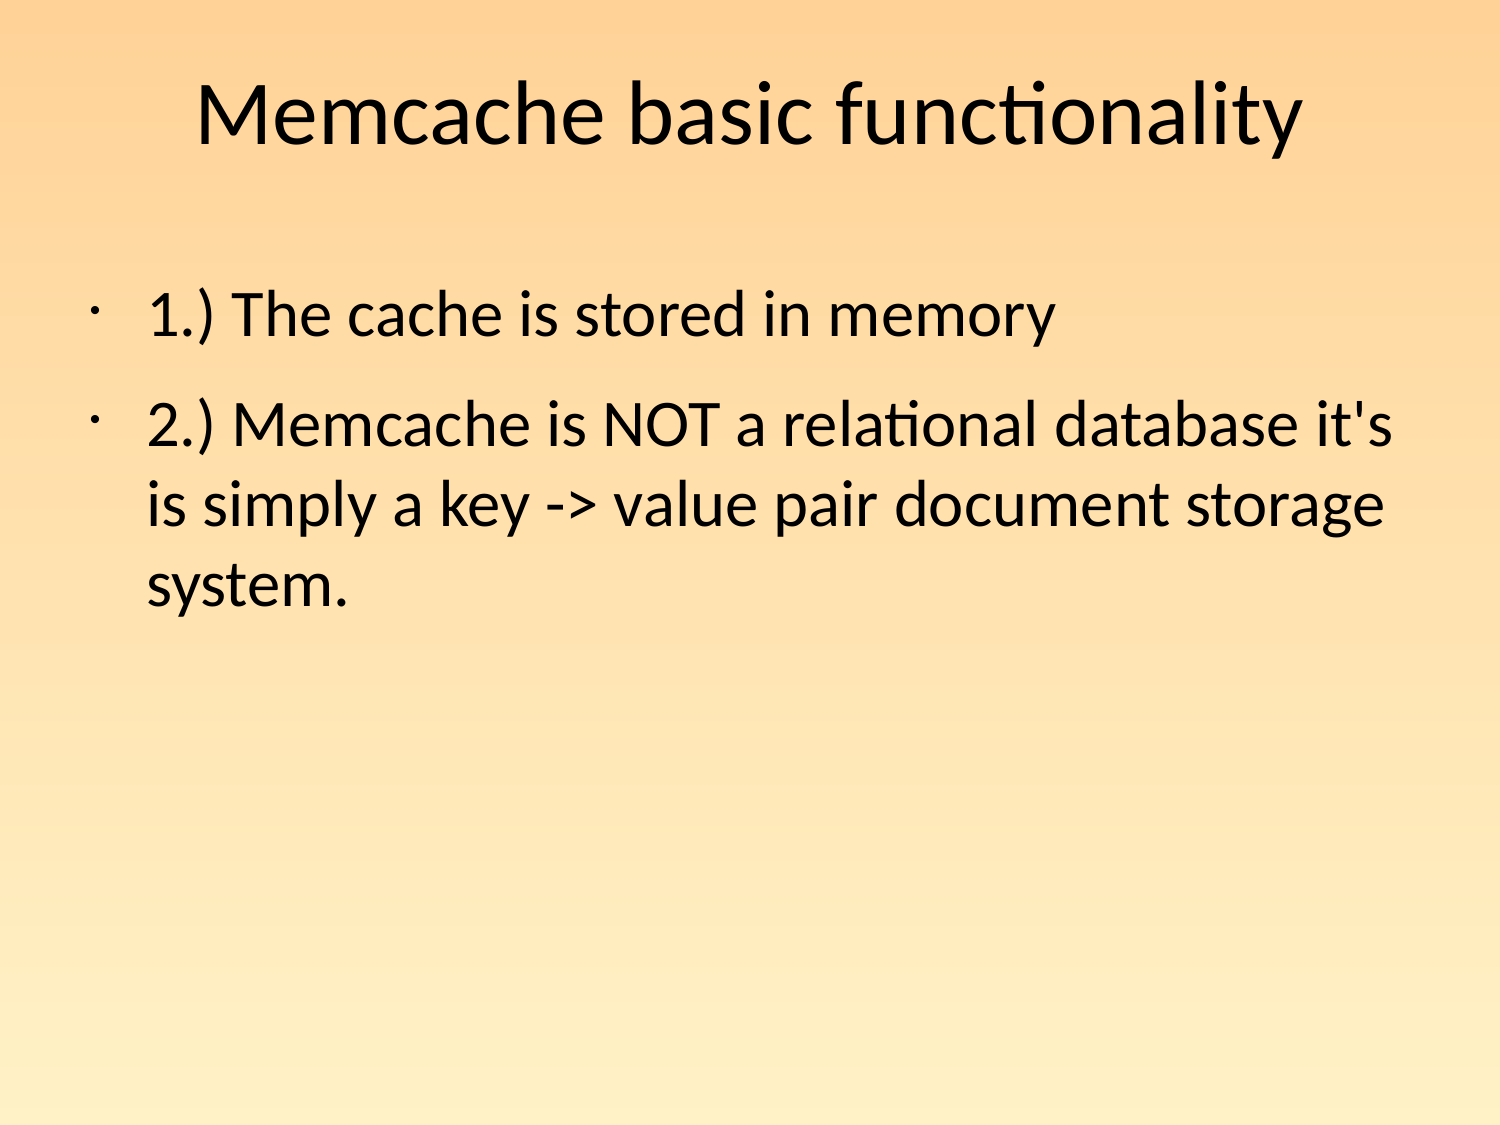

# Memcache basic functionality
1.) The cache is stored in memory
2.) Memcache is NOT a relational database it's is simply a key -> value pair document storage system.